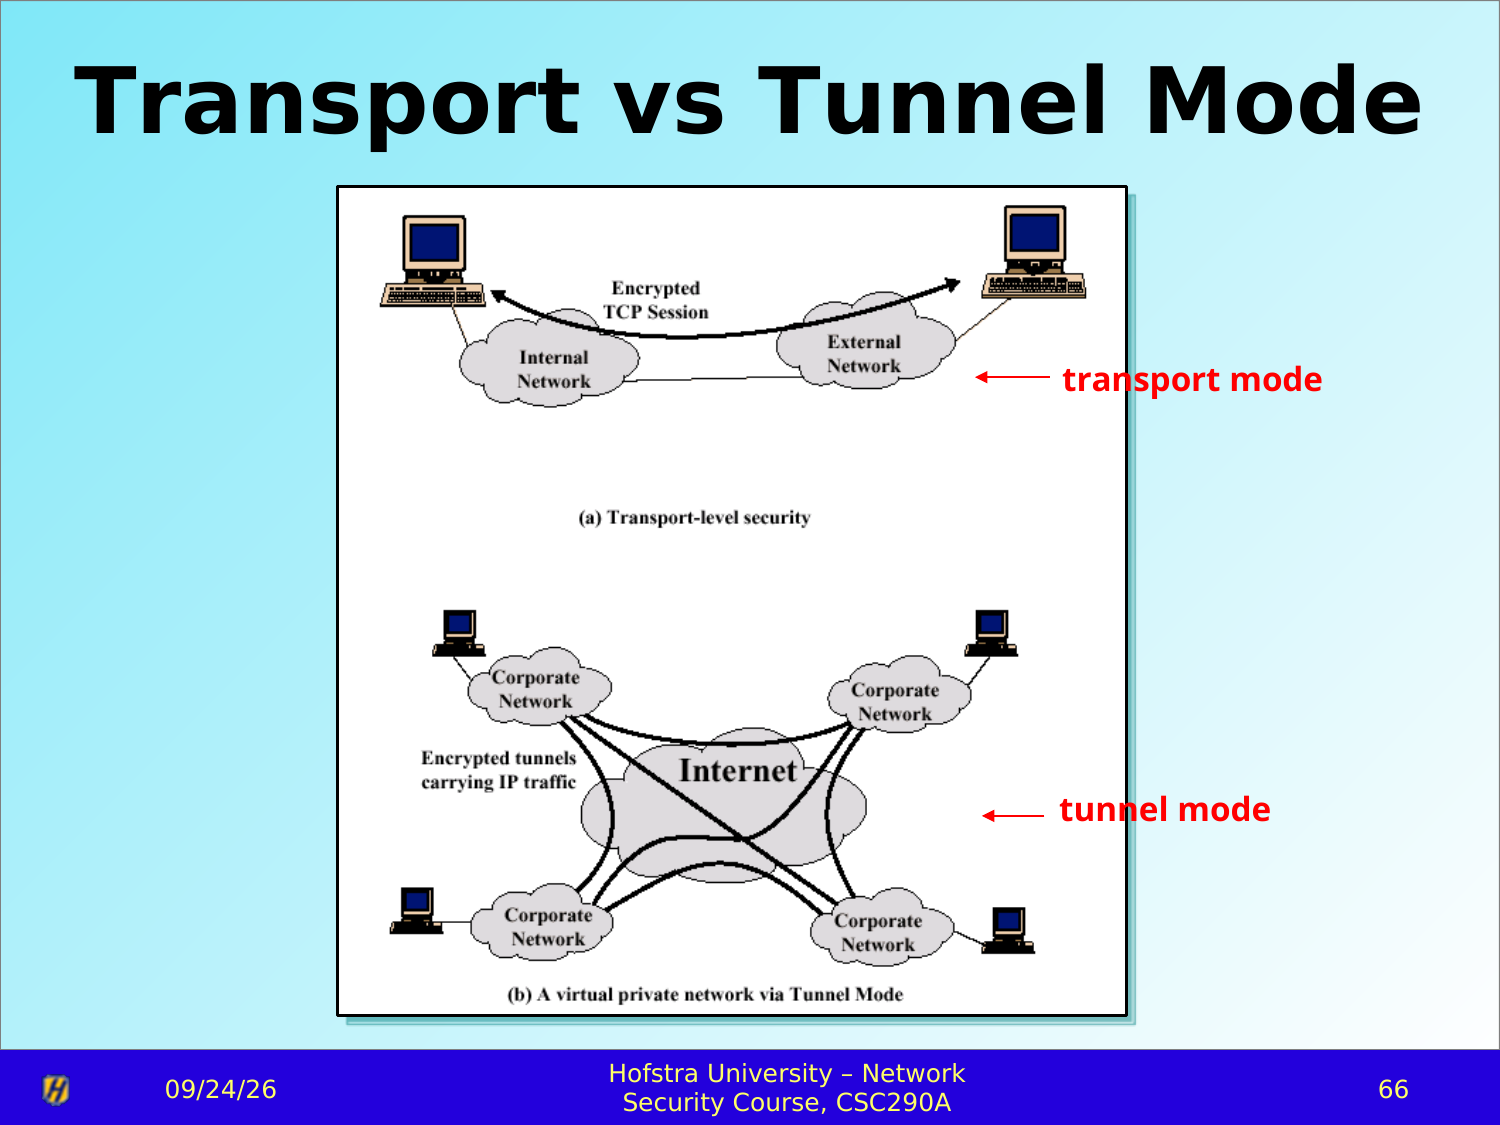

# Transport vs Tunnel Mode
transport mode
tunnel mode
66